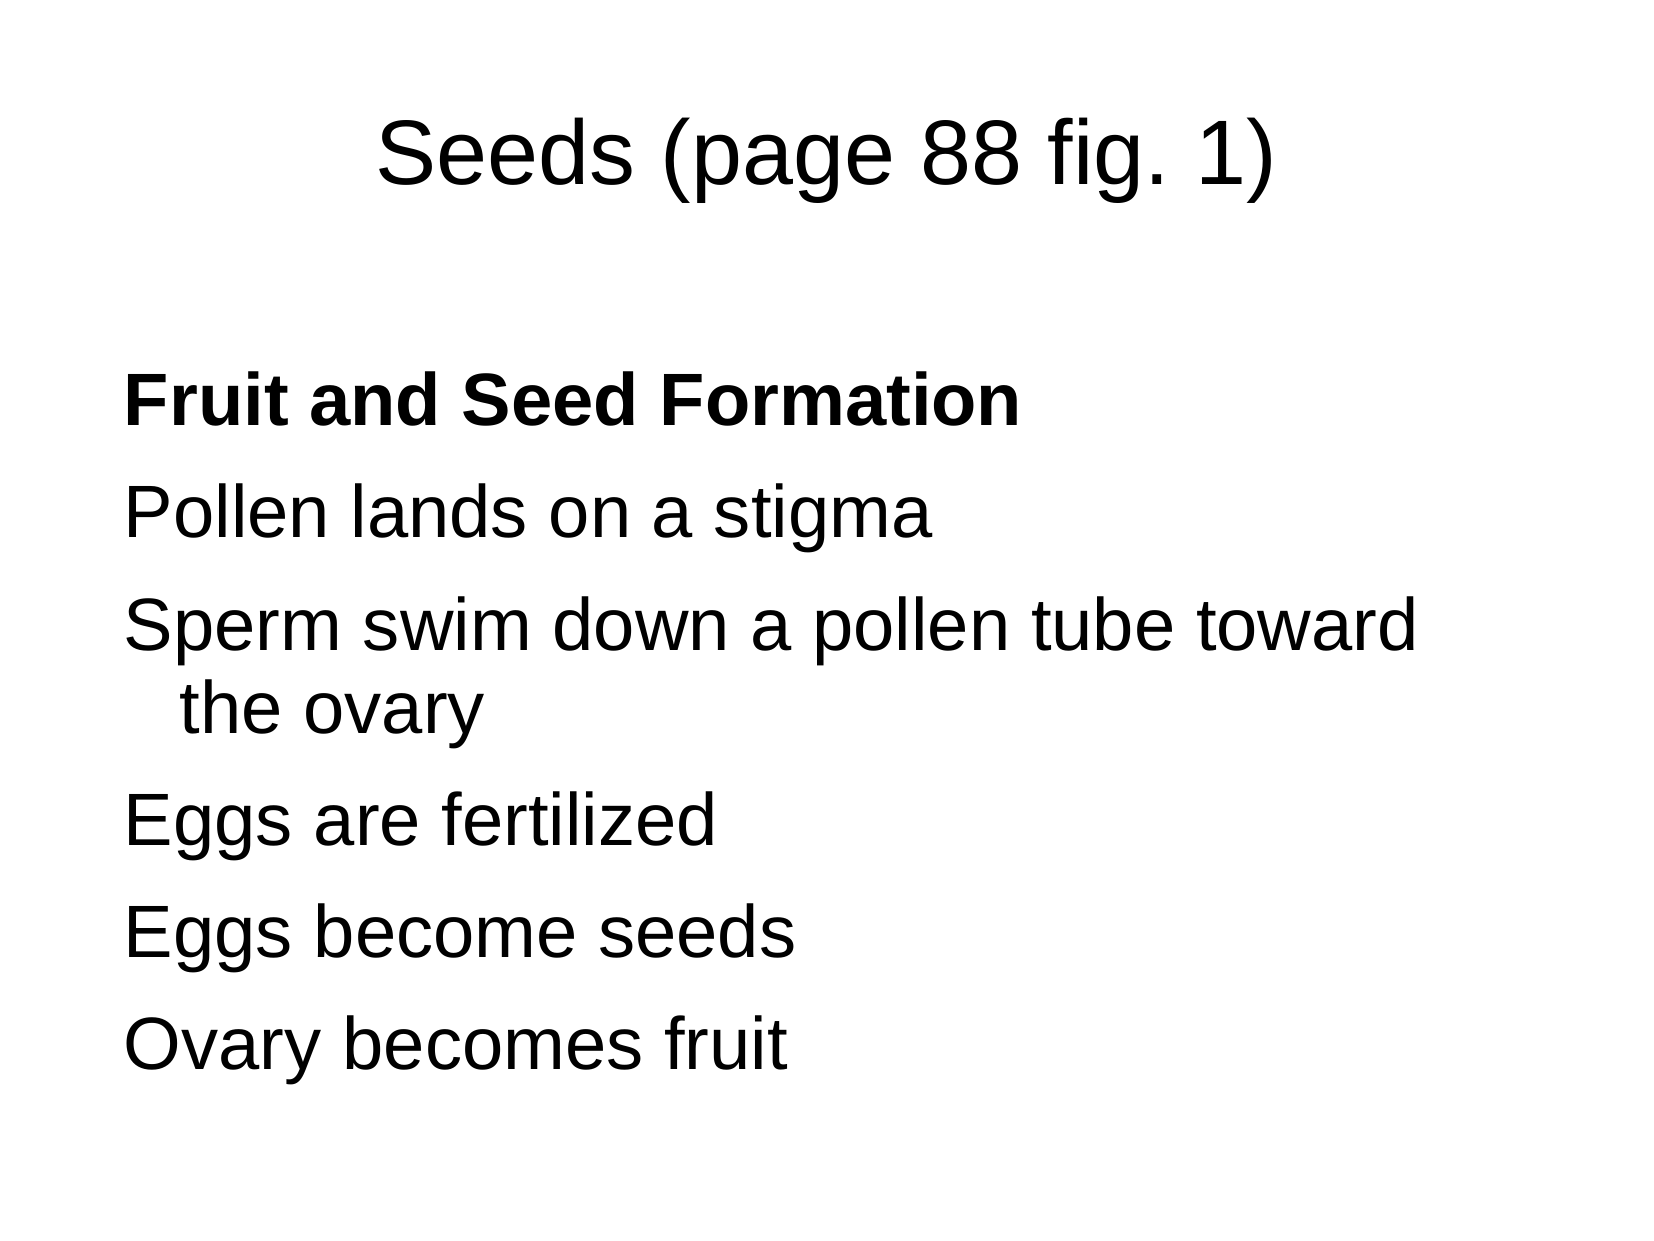

# Seeds (page 88 fig. 1)
Fruit and Seed Formation
Pollen lands on a stigma
Sperm swim down a pollen tube toward the ovary
Eggs are fertilized
Eggs become seeds
Ovary becomes fruit